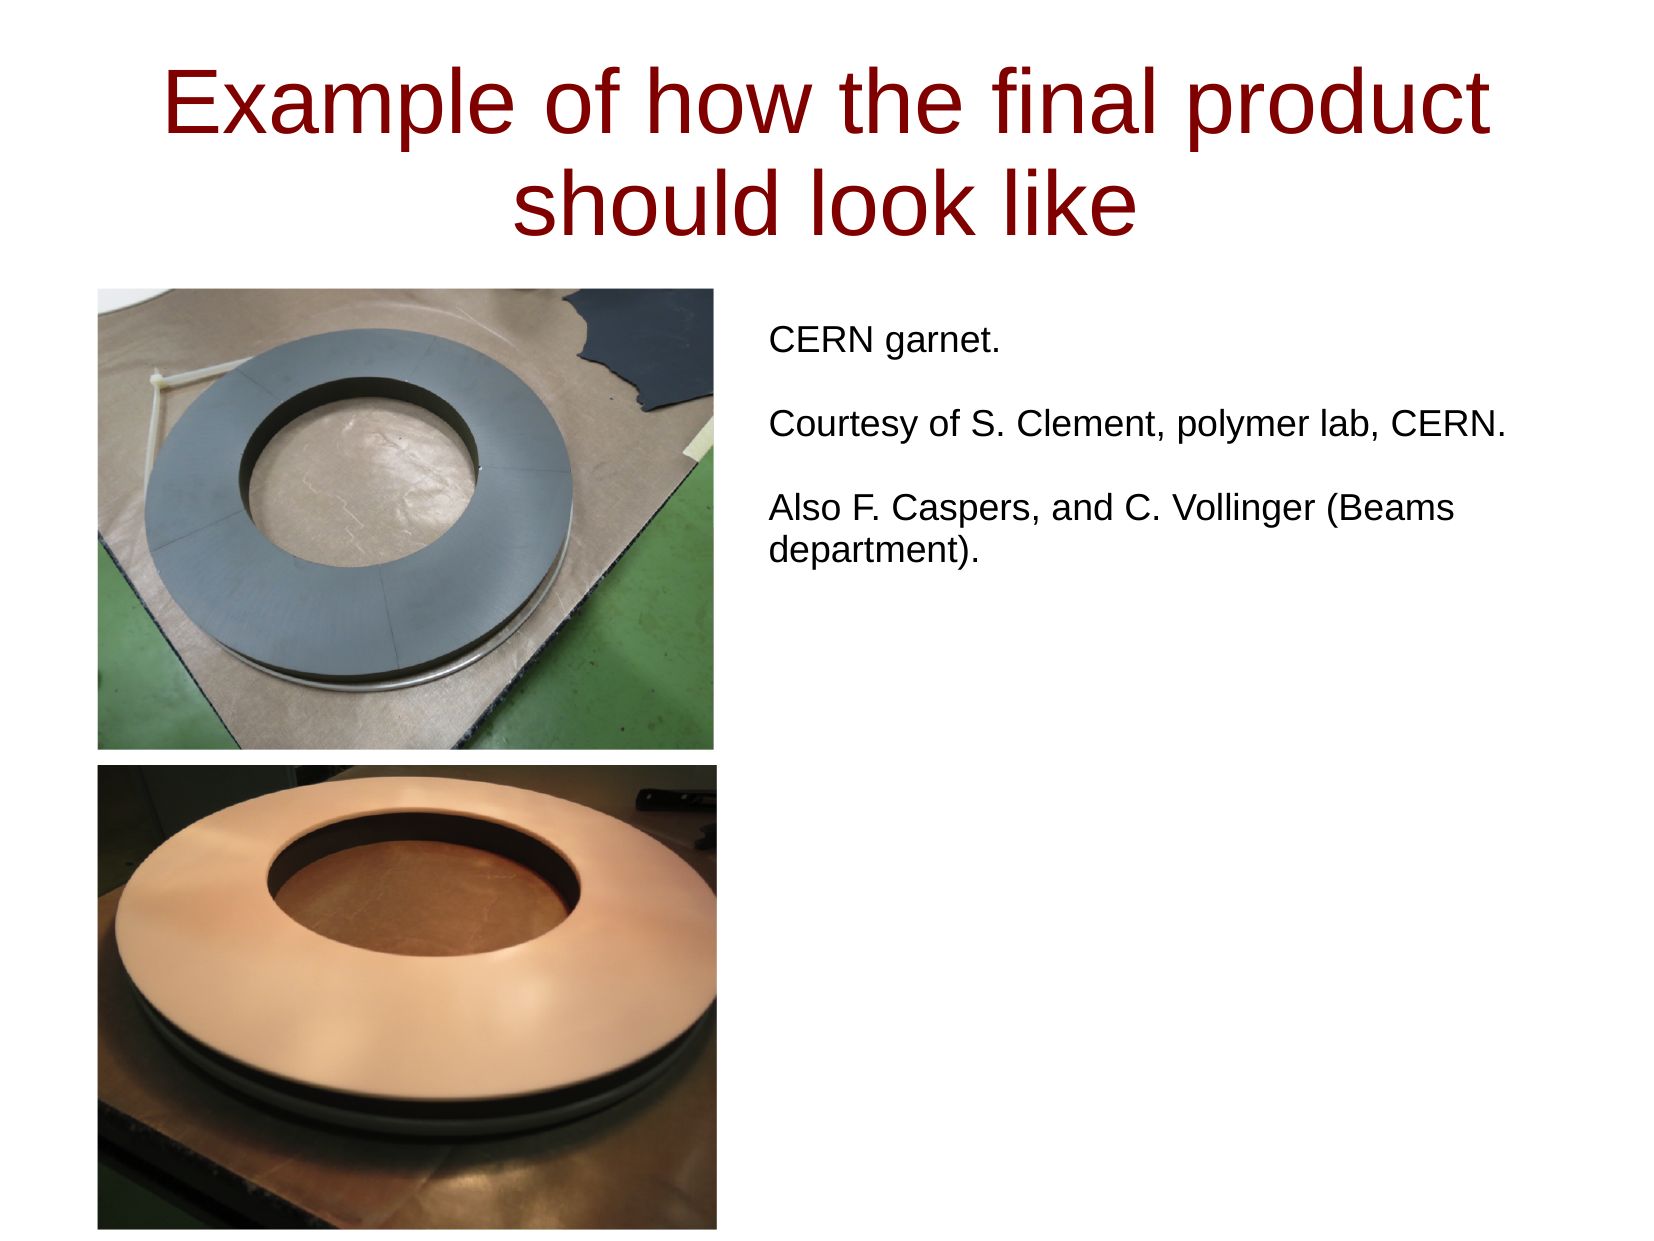

# Example of how the final product should look like
CERN garnet.
Courtesy of S. Clement, polymer lab, CERN.
Also F. Caspers, and C. Vollinger (Beams department).